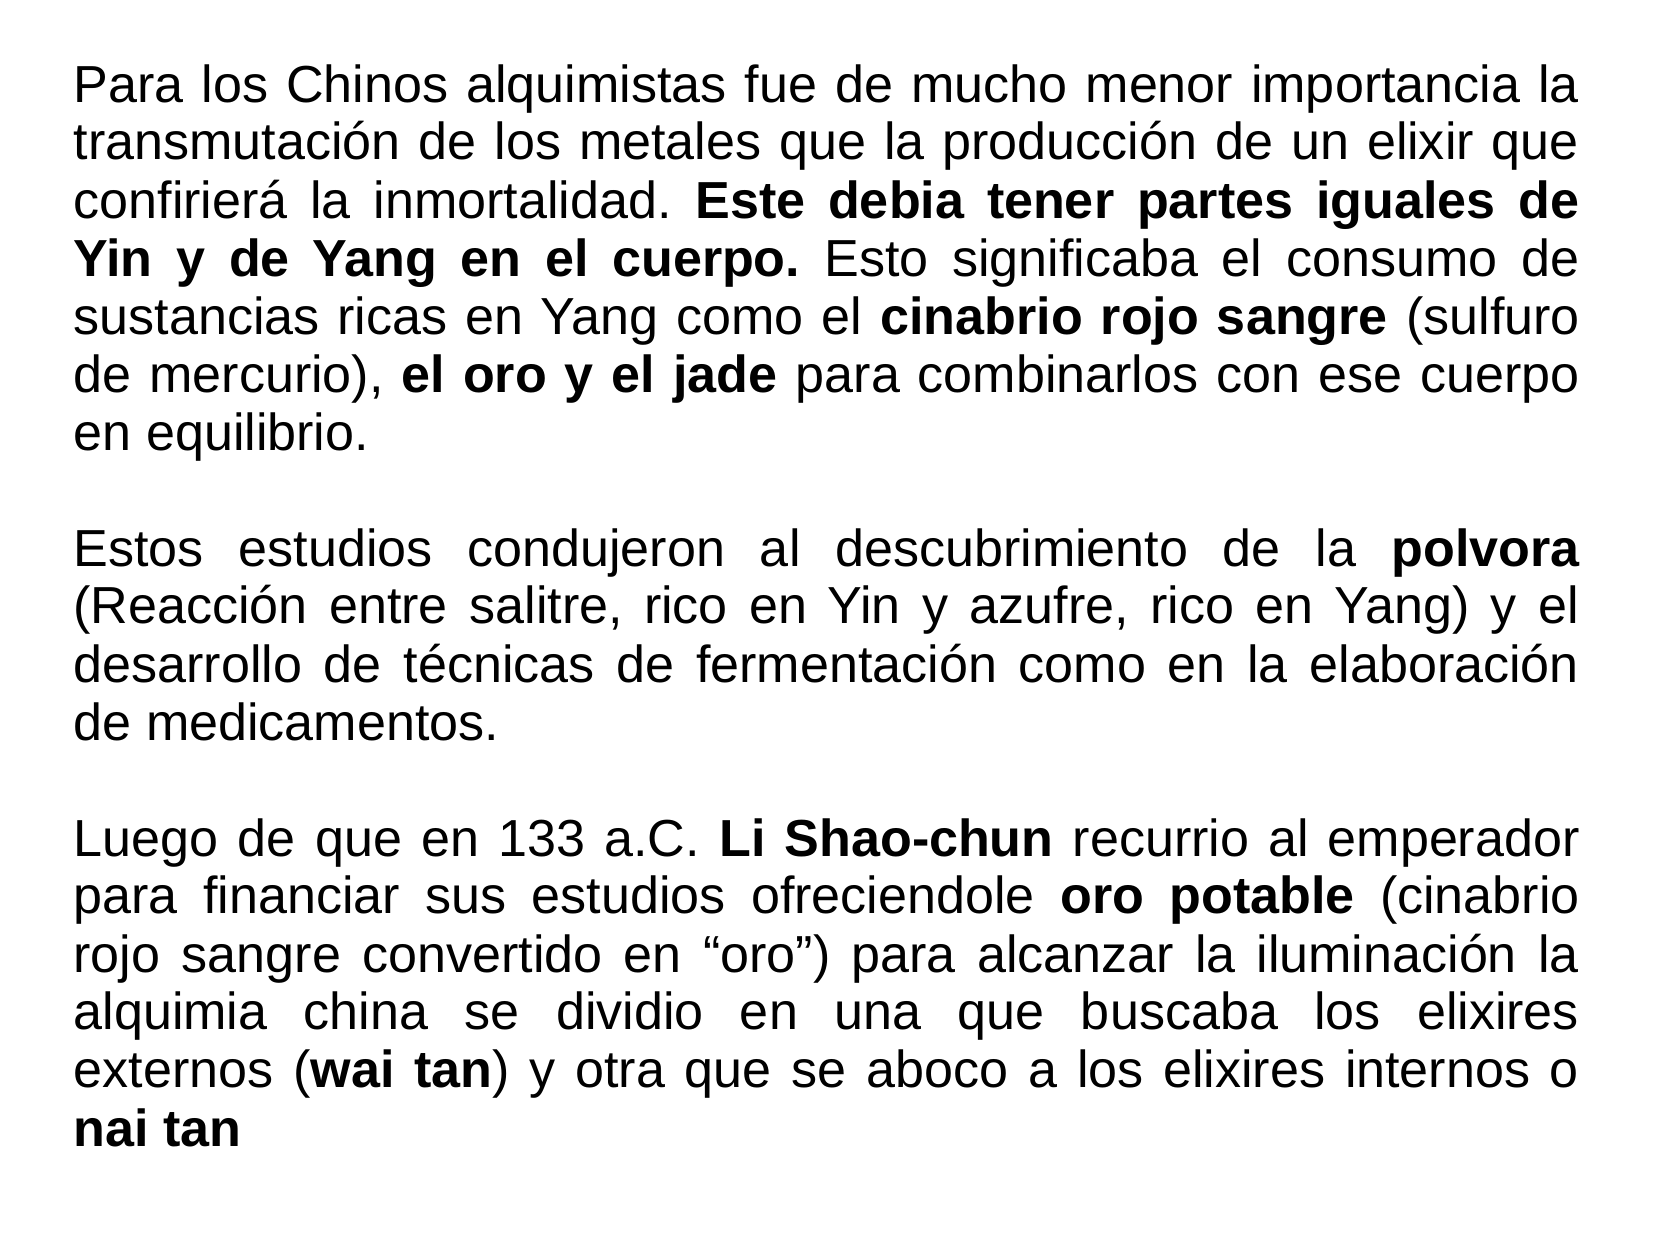

Para los Chinos alquimistas fue de mucho menor importancia la transmutación de los metales que la producción de un elixir que confirierá la inmortalidad. Este debia tener partes iguales de Yin y de Yang en el cuerpo. Esto significaba el consumo de sustancias ricas en Yang como el cinabrio rojo sangre (sulfuro de mercurio), el oro y el jade para combinarlos con ese cuerpo en equilibrio.
Estos estudios condujeron al descubrimiento de la polvora (Reacción entre salitre, rico en Yin y azufre, rico en Yang) y el desarrollo de técnicas de fermentación como en la elaboración de medicamentos.
Luego de que en 133 a.C. Li Shao-chun recurrio al emperador para financiar sus estudios ofreciendole oro potable (cinabrio rojo sangre convertido en “oro”) para alcanzar la iluminación la alquimia china se dividio en una que buscaba los elixires externos (wai tan) y otra que se aboco a los elixires internos o nai tan